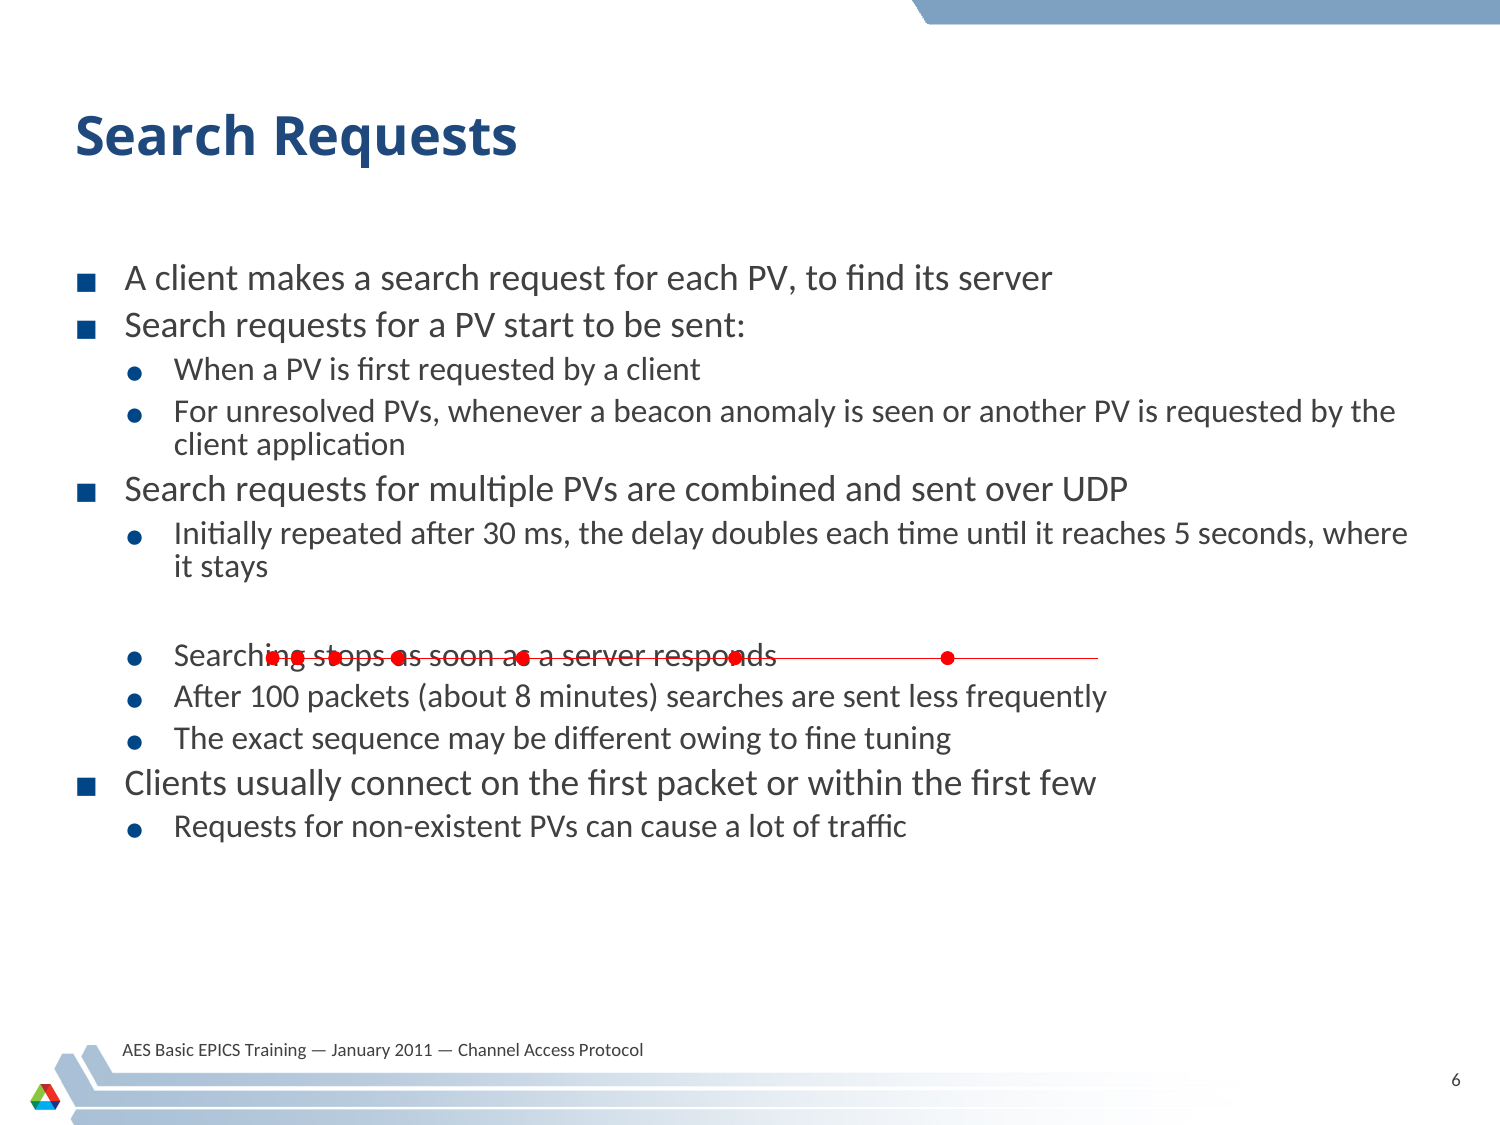

# Search Requests
A client makes a search request for each PV, to find its server
Search requests for a PV start to be sent:
When a PV is first requested by a client
For unresolved PVs, whenever a beacon anomaly is seen or another PV is requested by the client application
Search requests for multiple PVs are combined and sent over UDP
Initially repeated after 30 ms, the delay doubles each time until it reaches 5 seconds, where it stays
Searching stops as soon as a server responds
After 100 packets (about 8 minutes) searches are sent less frequently
The exact sequence may be different owing to fine tuning
Clients usually connect on the first packet or within the first few
Requests for non-existent PVs can cause a lot of traffic
AES Basic EPICS Training — January 2011 — Channel Access Protocol
6